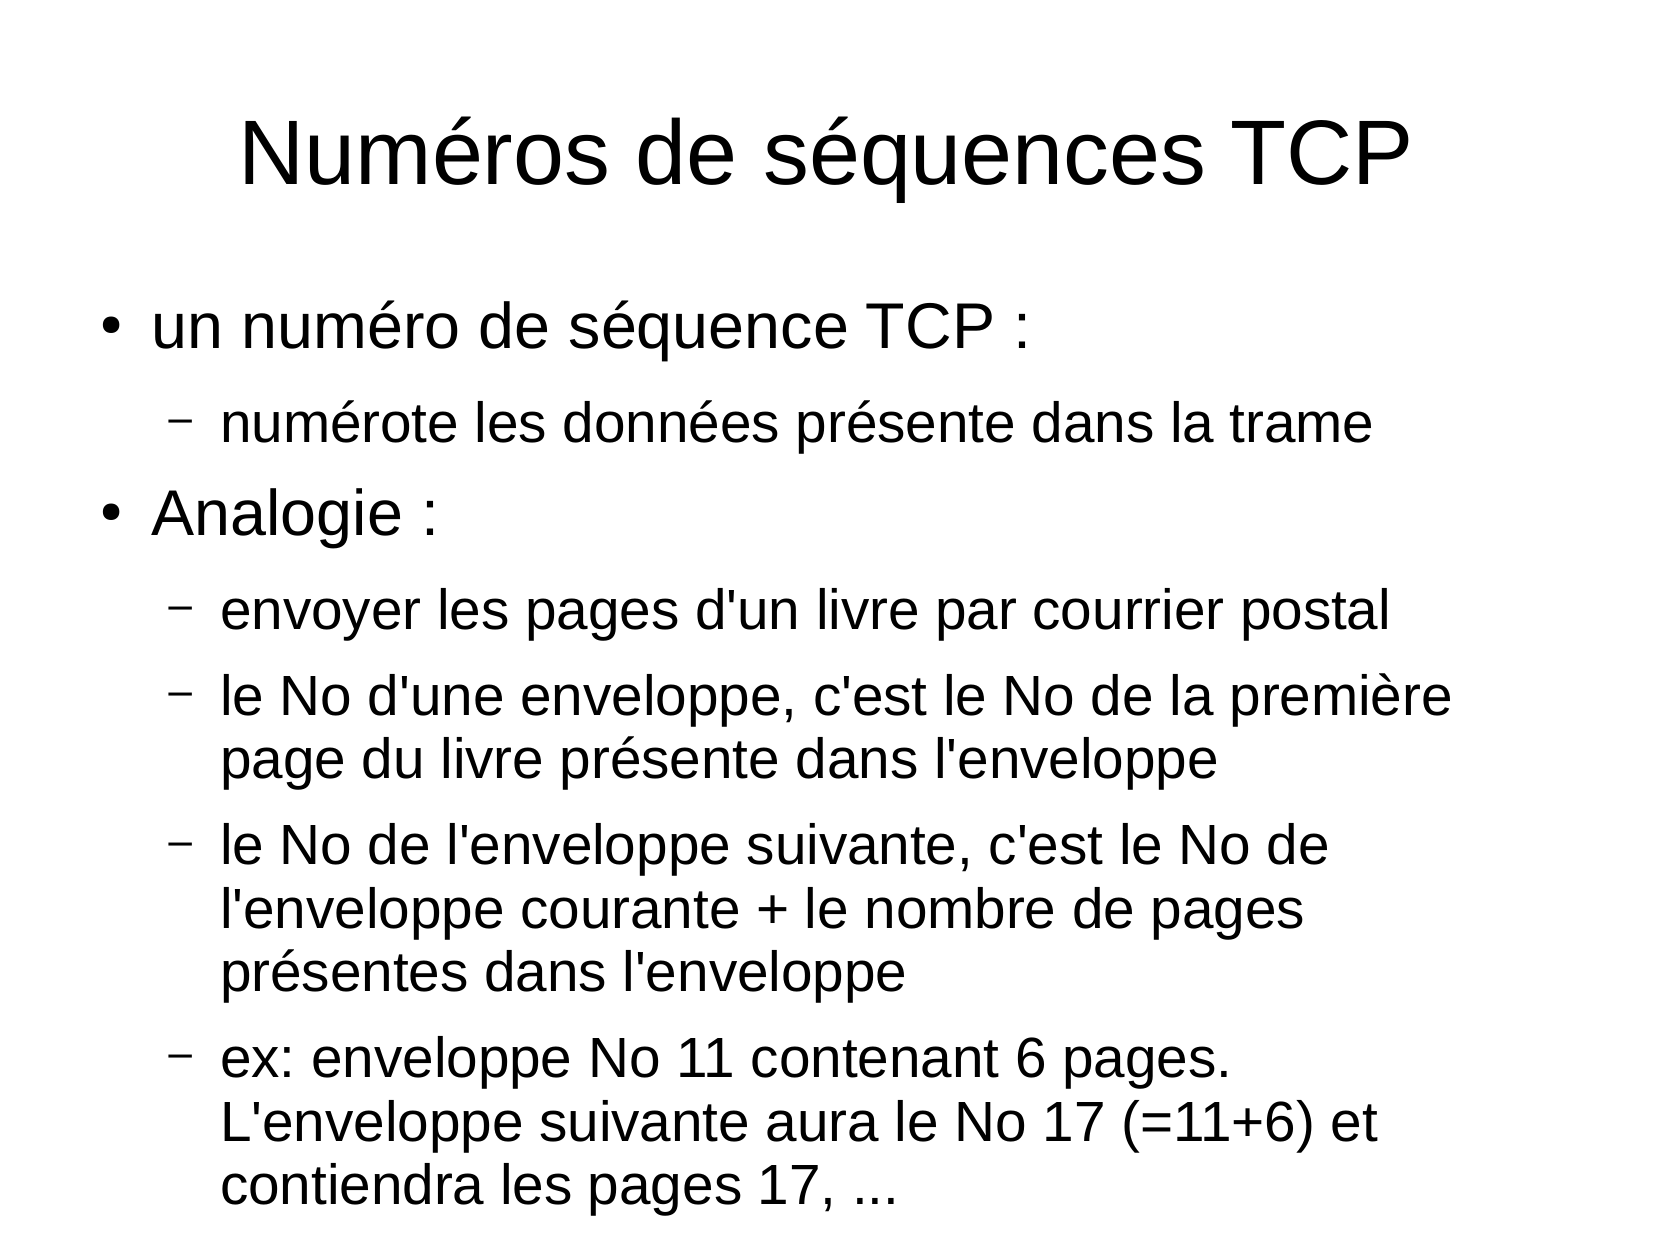

# Numéros de séquences TCP
un numéro de séquence TCP :
numérote les données présente dans la trame
Analogie :
envoyer les pages d'un livre par courrier postal
le No d'une enveloppe, c'est le No de la première page du livre présente dans l'enveloppe
le No de l'enveloppe suivante, c'est le No de l'enveloppe courante + le nombre de pages présentes dans l'enveloppe
ex: enveloppe No 11 contenant 6 pages. L'enveloppe suivante aura le No 17 (=11+6) et contiendra les pages 17, ...